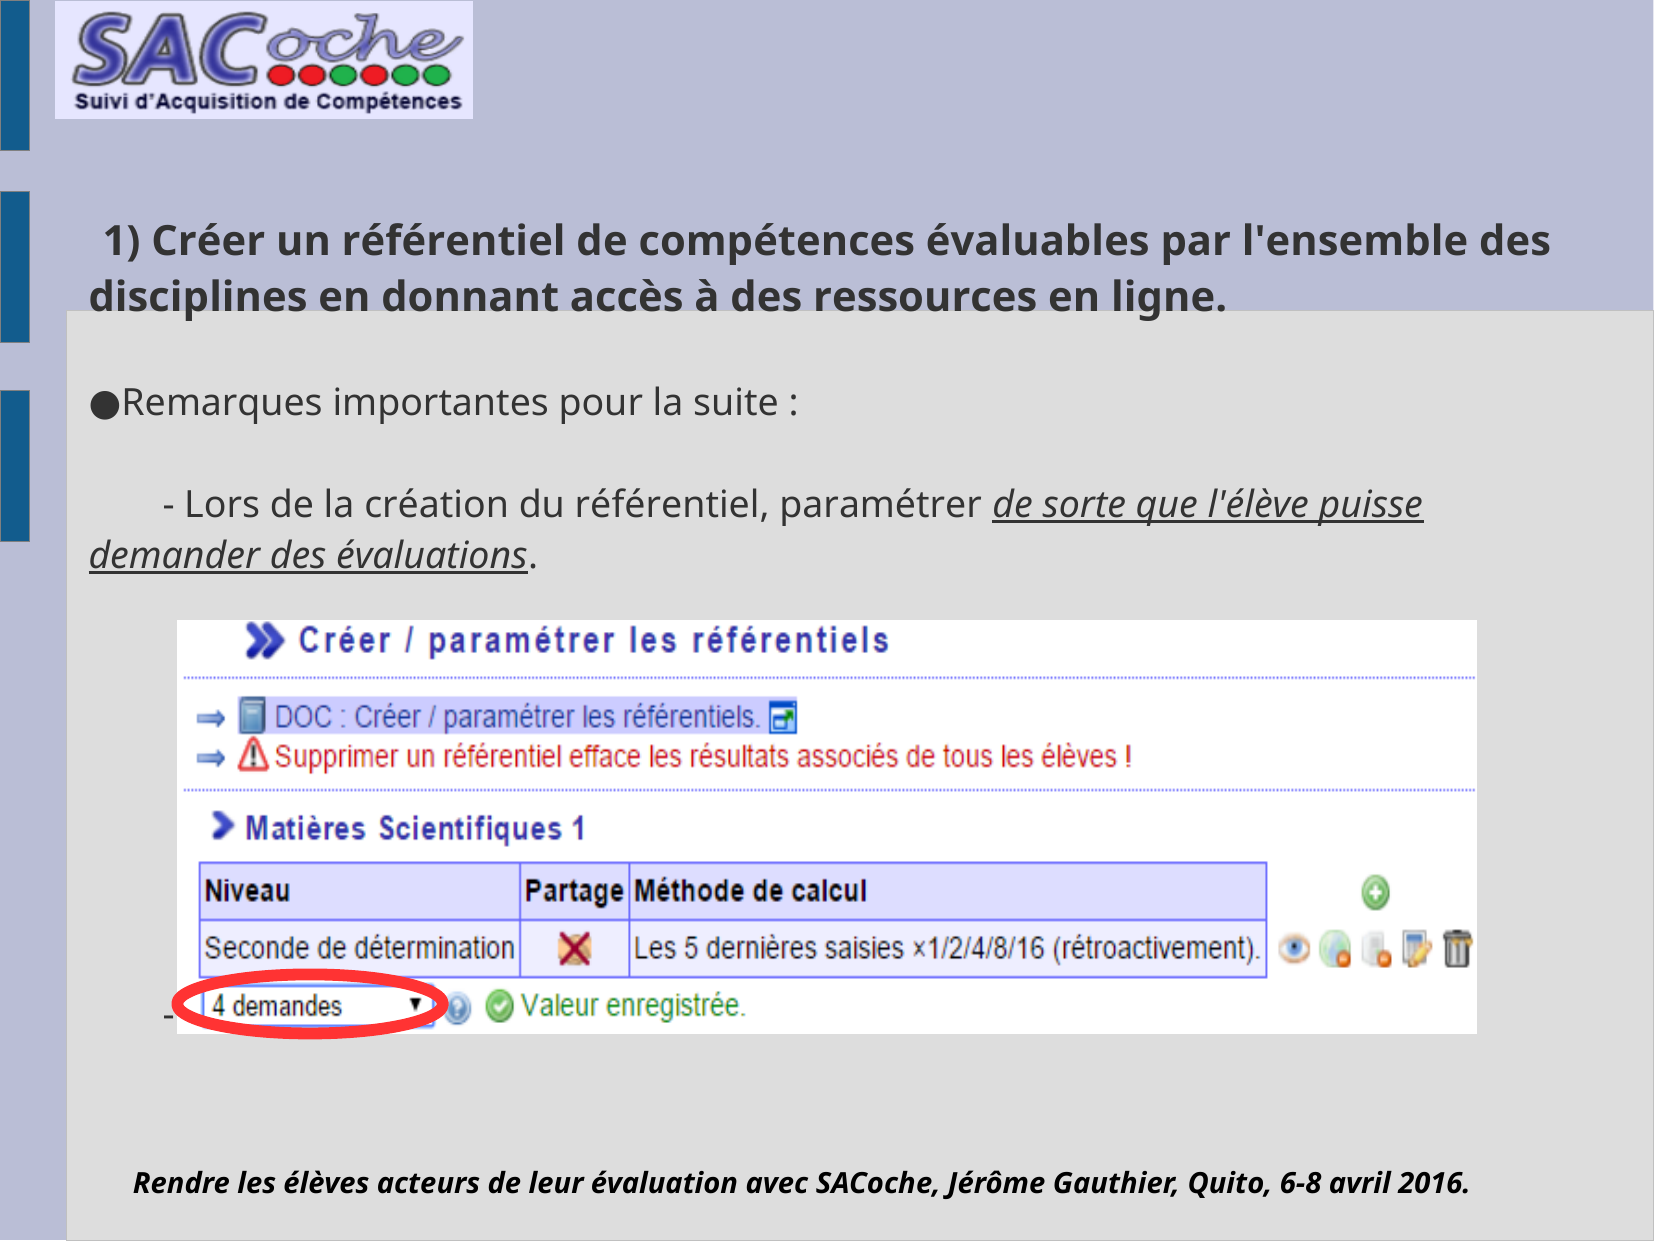

# 1) Créer un référentiel de compétences évaluables par l'ensemble des disciplines en donnant accès à des ressources en ligne. ●Remarques importantes pour la suite : - Lors de la création du référentiel, paramétrer de sorte que l'élève puisse demander des évaluations. -
Rendre les élèves acteurs de leur évaluation avec SACoche, Jérôme Gauthier, Quito, 6-8 avril 2016.